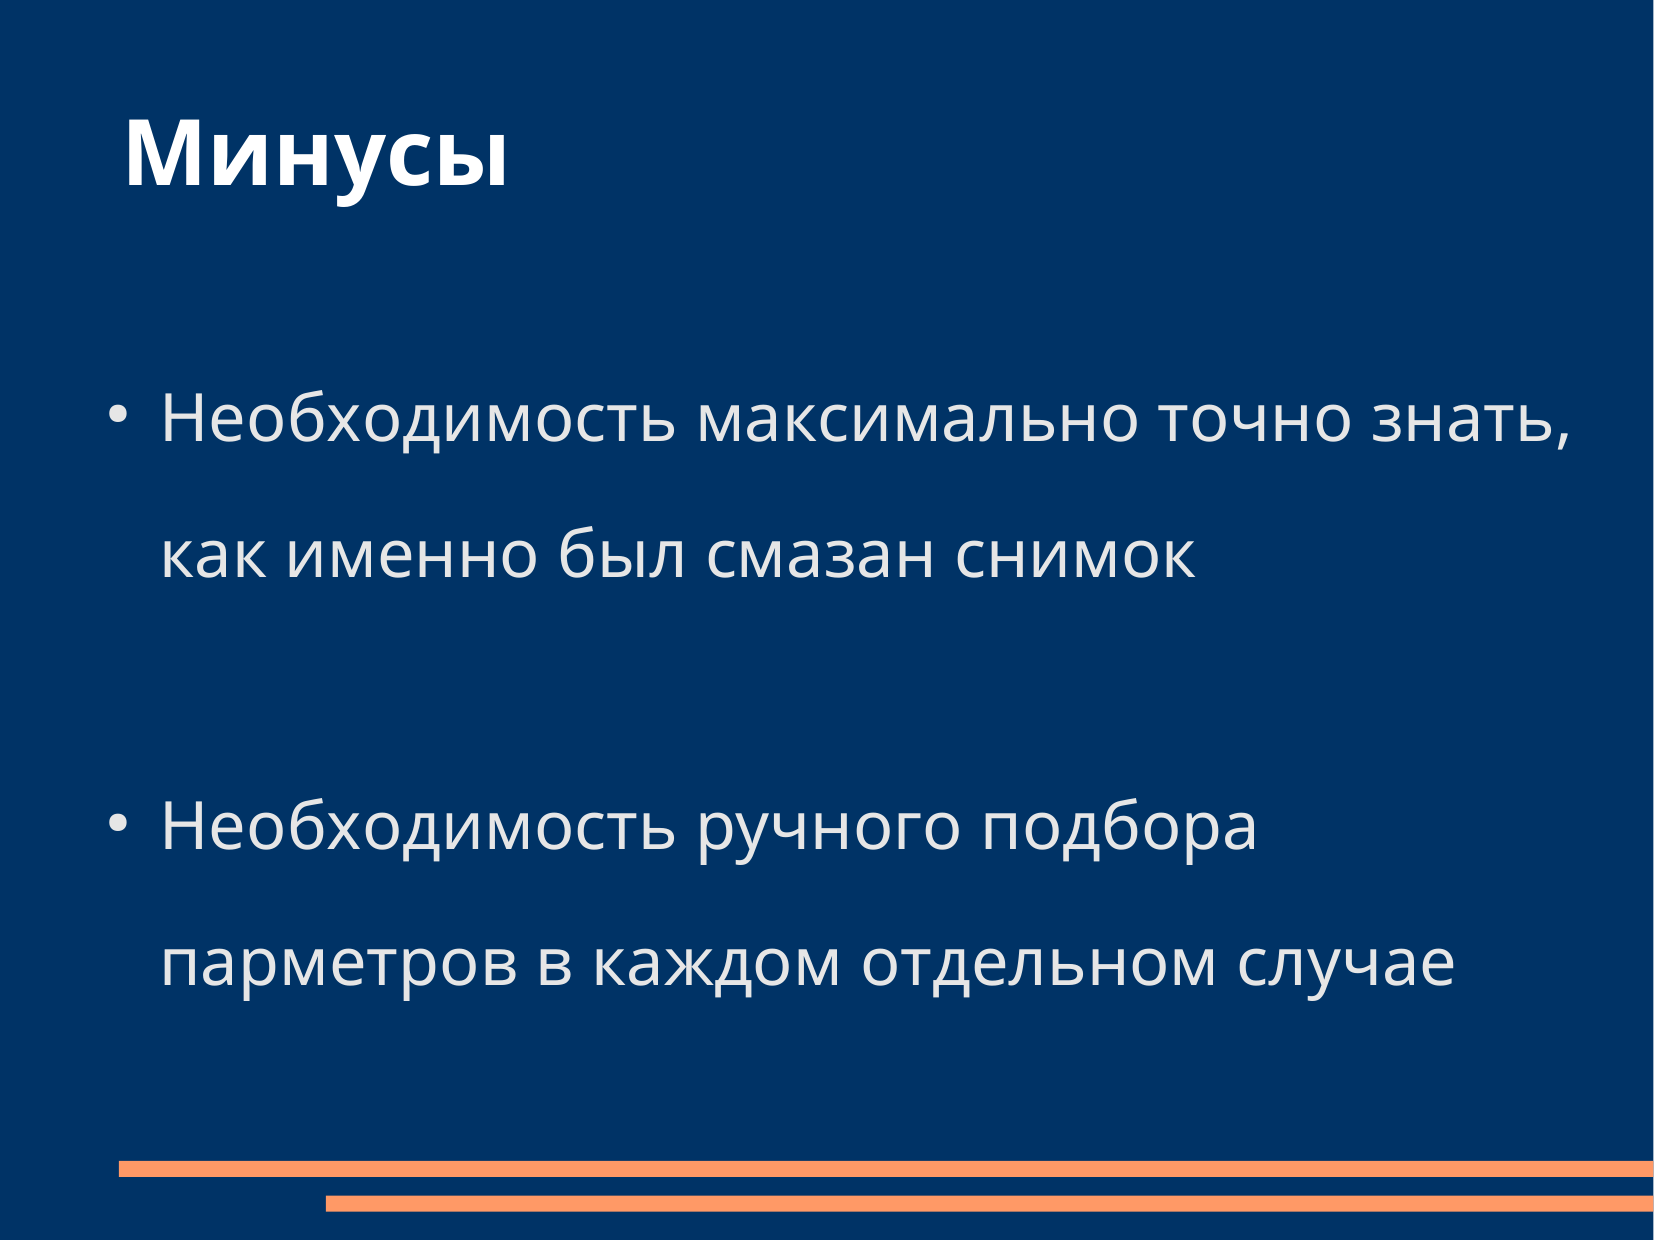

# Минусы
Необходимость максимально точно знать, как именно был смазан снимок
Необходимость ручного подбора парметров в каждом отдельном случае